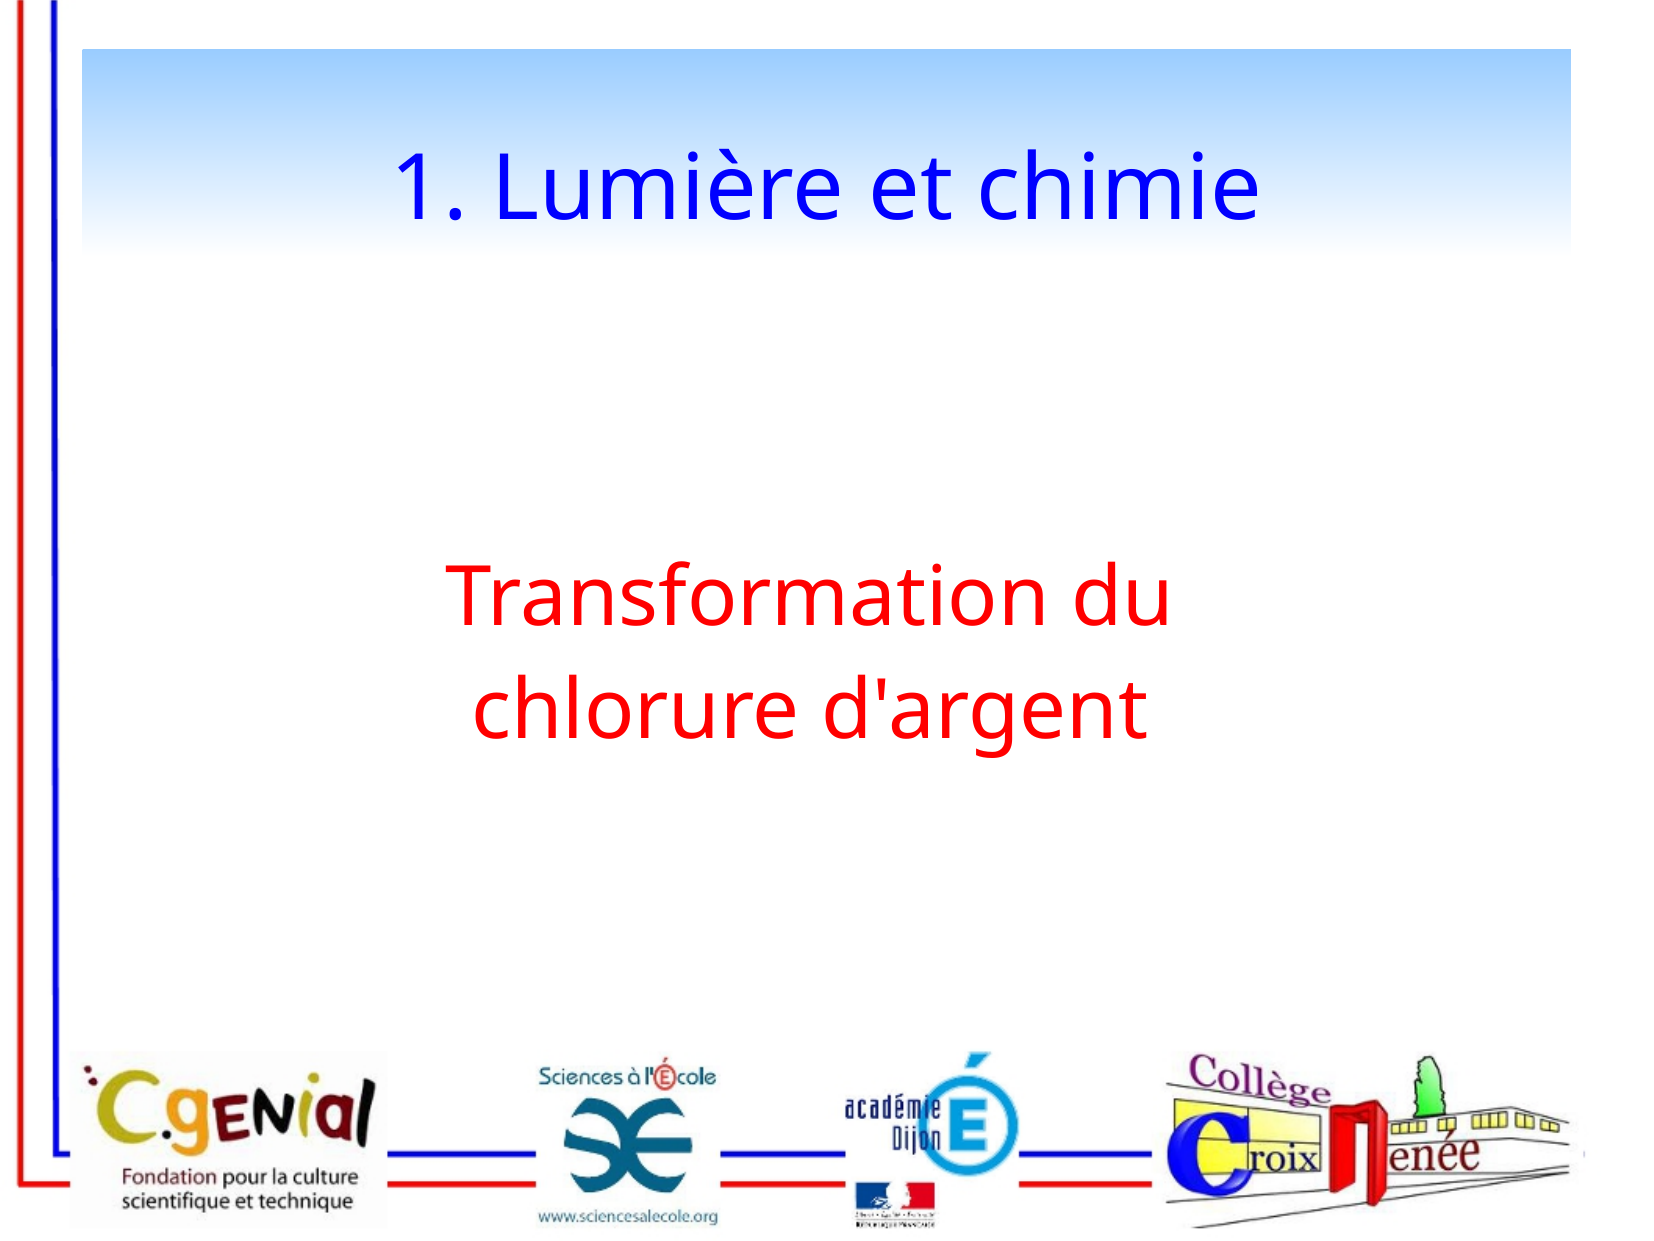

# 1. Lumière et chimie
Transformation du
chlorure d'argent